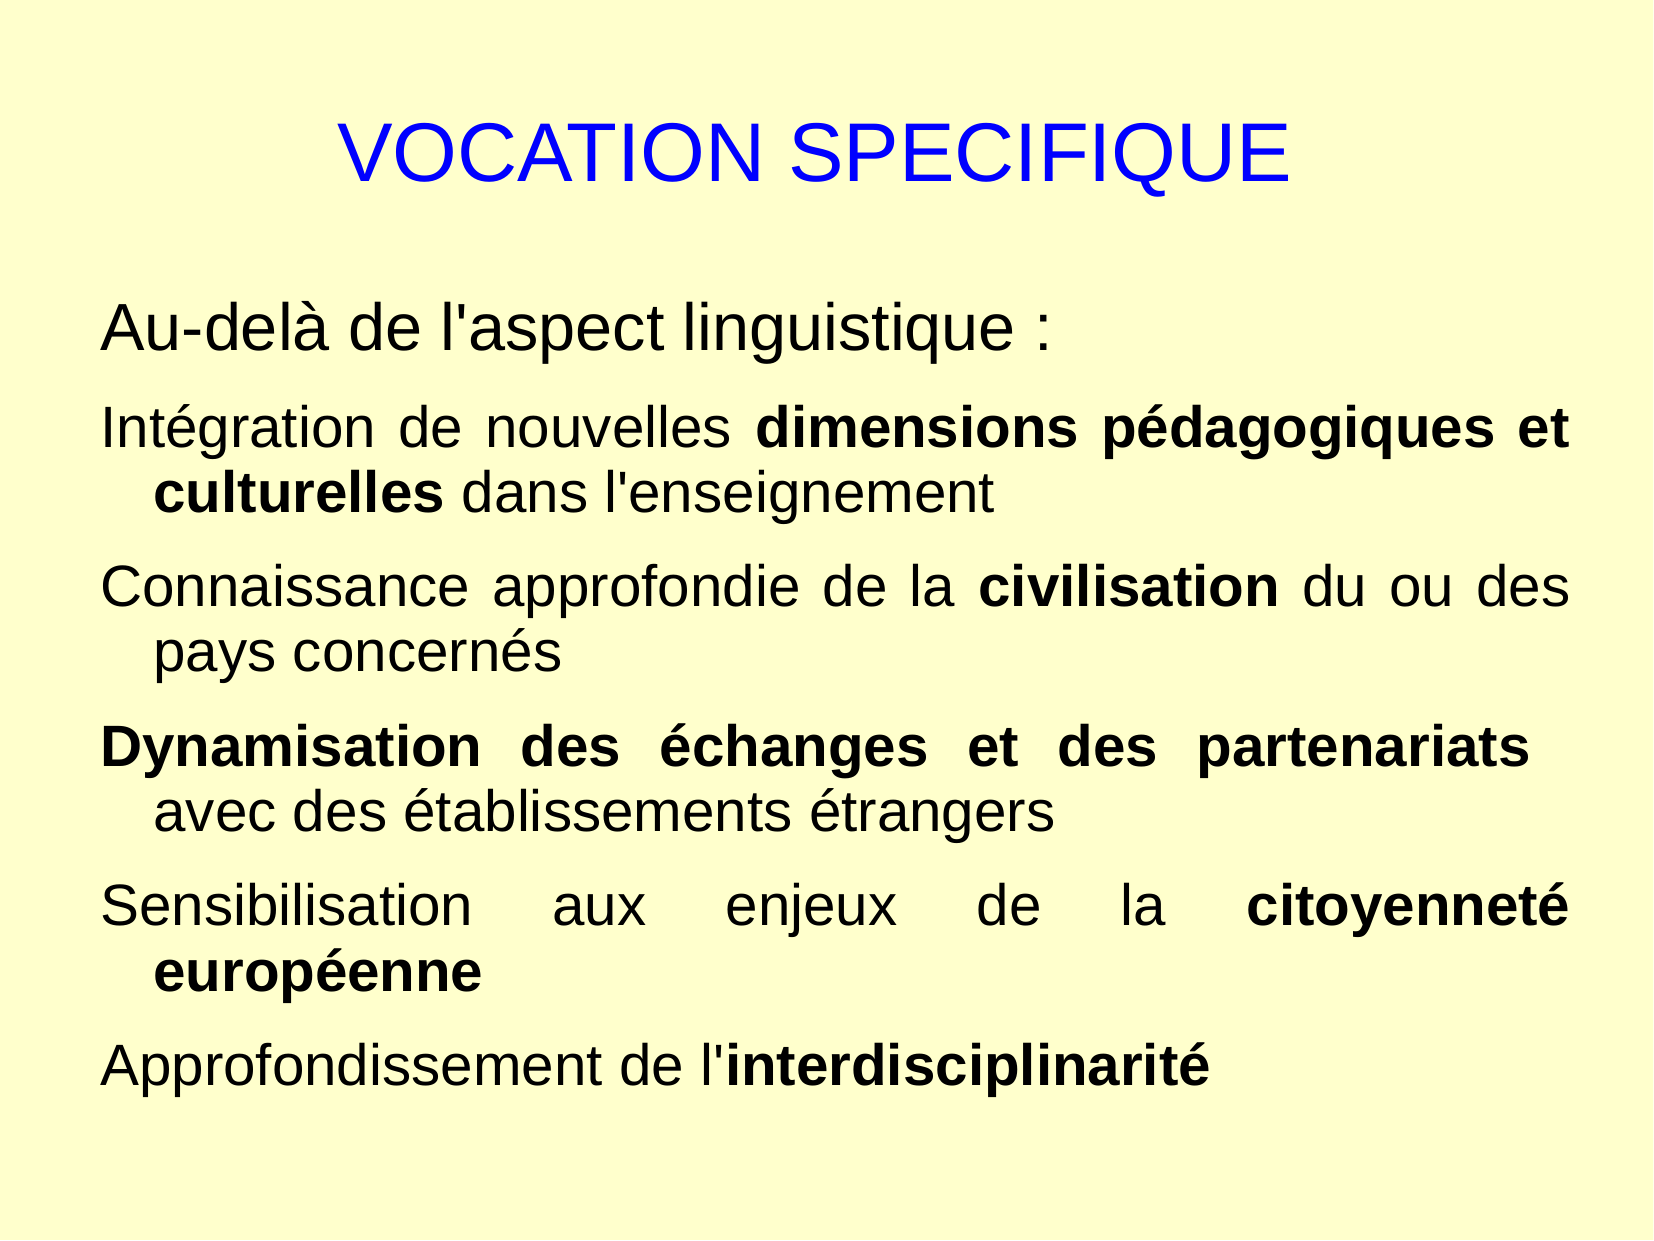

# VOCATION SPECIFIQUE
Au-delà de l'aspect linguistique :
Intégration de nouvelles dimensions pédagogiques et culturelles dans l'enseignement
Connaissance approfondie de la civilisation du ou des pays concernés
Dynamisation des échanges et des partenariats avec des établissements étrangers
Sensibilisation aux enjeux de la citoyenneté européenne
Approfondissement de l'interdisciplinarité